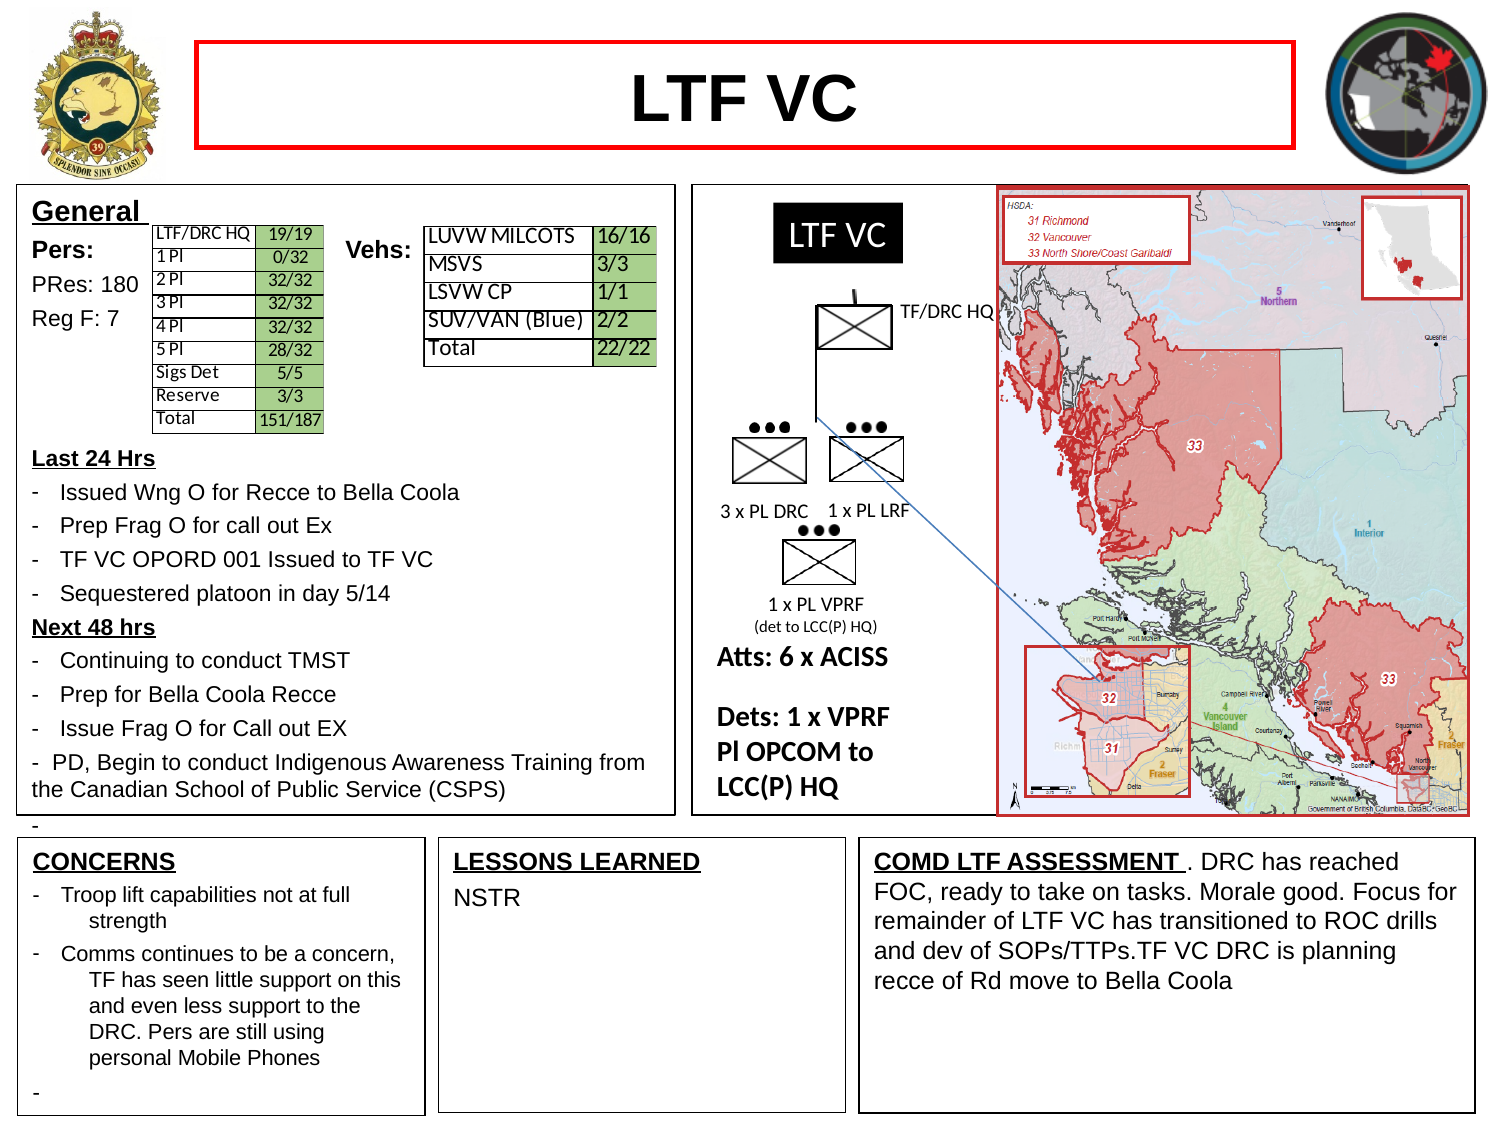

# LTF VC
General
Pers: Vehs:
PRes: 180
Reg F: 7
Last 24 Hrs
Issued Wng O for Recce to Bella Coola
Prep Frag O for call out Ex
TF VC OPORD 001 Issued to TF VC
Sequestered platoon in day 5/14
Next 48 hrs
Continuing to conduct TMST
Prep for Bella Coola Recce
Issue Frag O for Call out EX
- PD, Begin to conduct Indigenous Awareness Training from the Canadian School of Public Service (CSPS)
LTF VC
TF/DRC HQ
1 x PL LRF
3 x PL DRC
1 x PL VPRF
(det to LCC(P) HQ)
Atts: 6 x ACISS
Dets: 1 x VPRF Pl OPCOM to LCC(P) HQ
CONCERNS
Troop lift capabilities not at full strength
Comms continues to be a concern, TF has seen little support on this and even less support to the DRC. Pers are still using personal Mobile Phones
LESSONS LEARNED
NSTR
COMD LTF ASSESSMENT . DRC has reached FOC, ready to take on tasks.‎ Morale good. Focus for remainder of LTF VC has transitioned to ROC drills and dev of SOPs/TTPs.TF VC DRC is planning recce of Rd move to Bella Coola